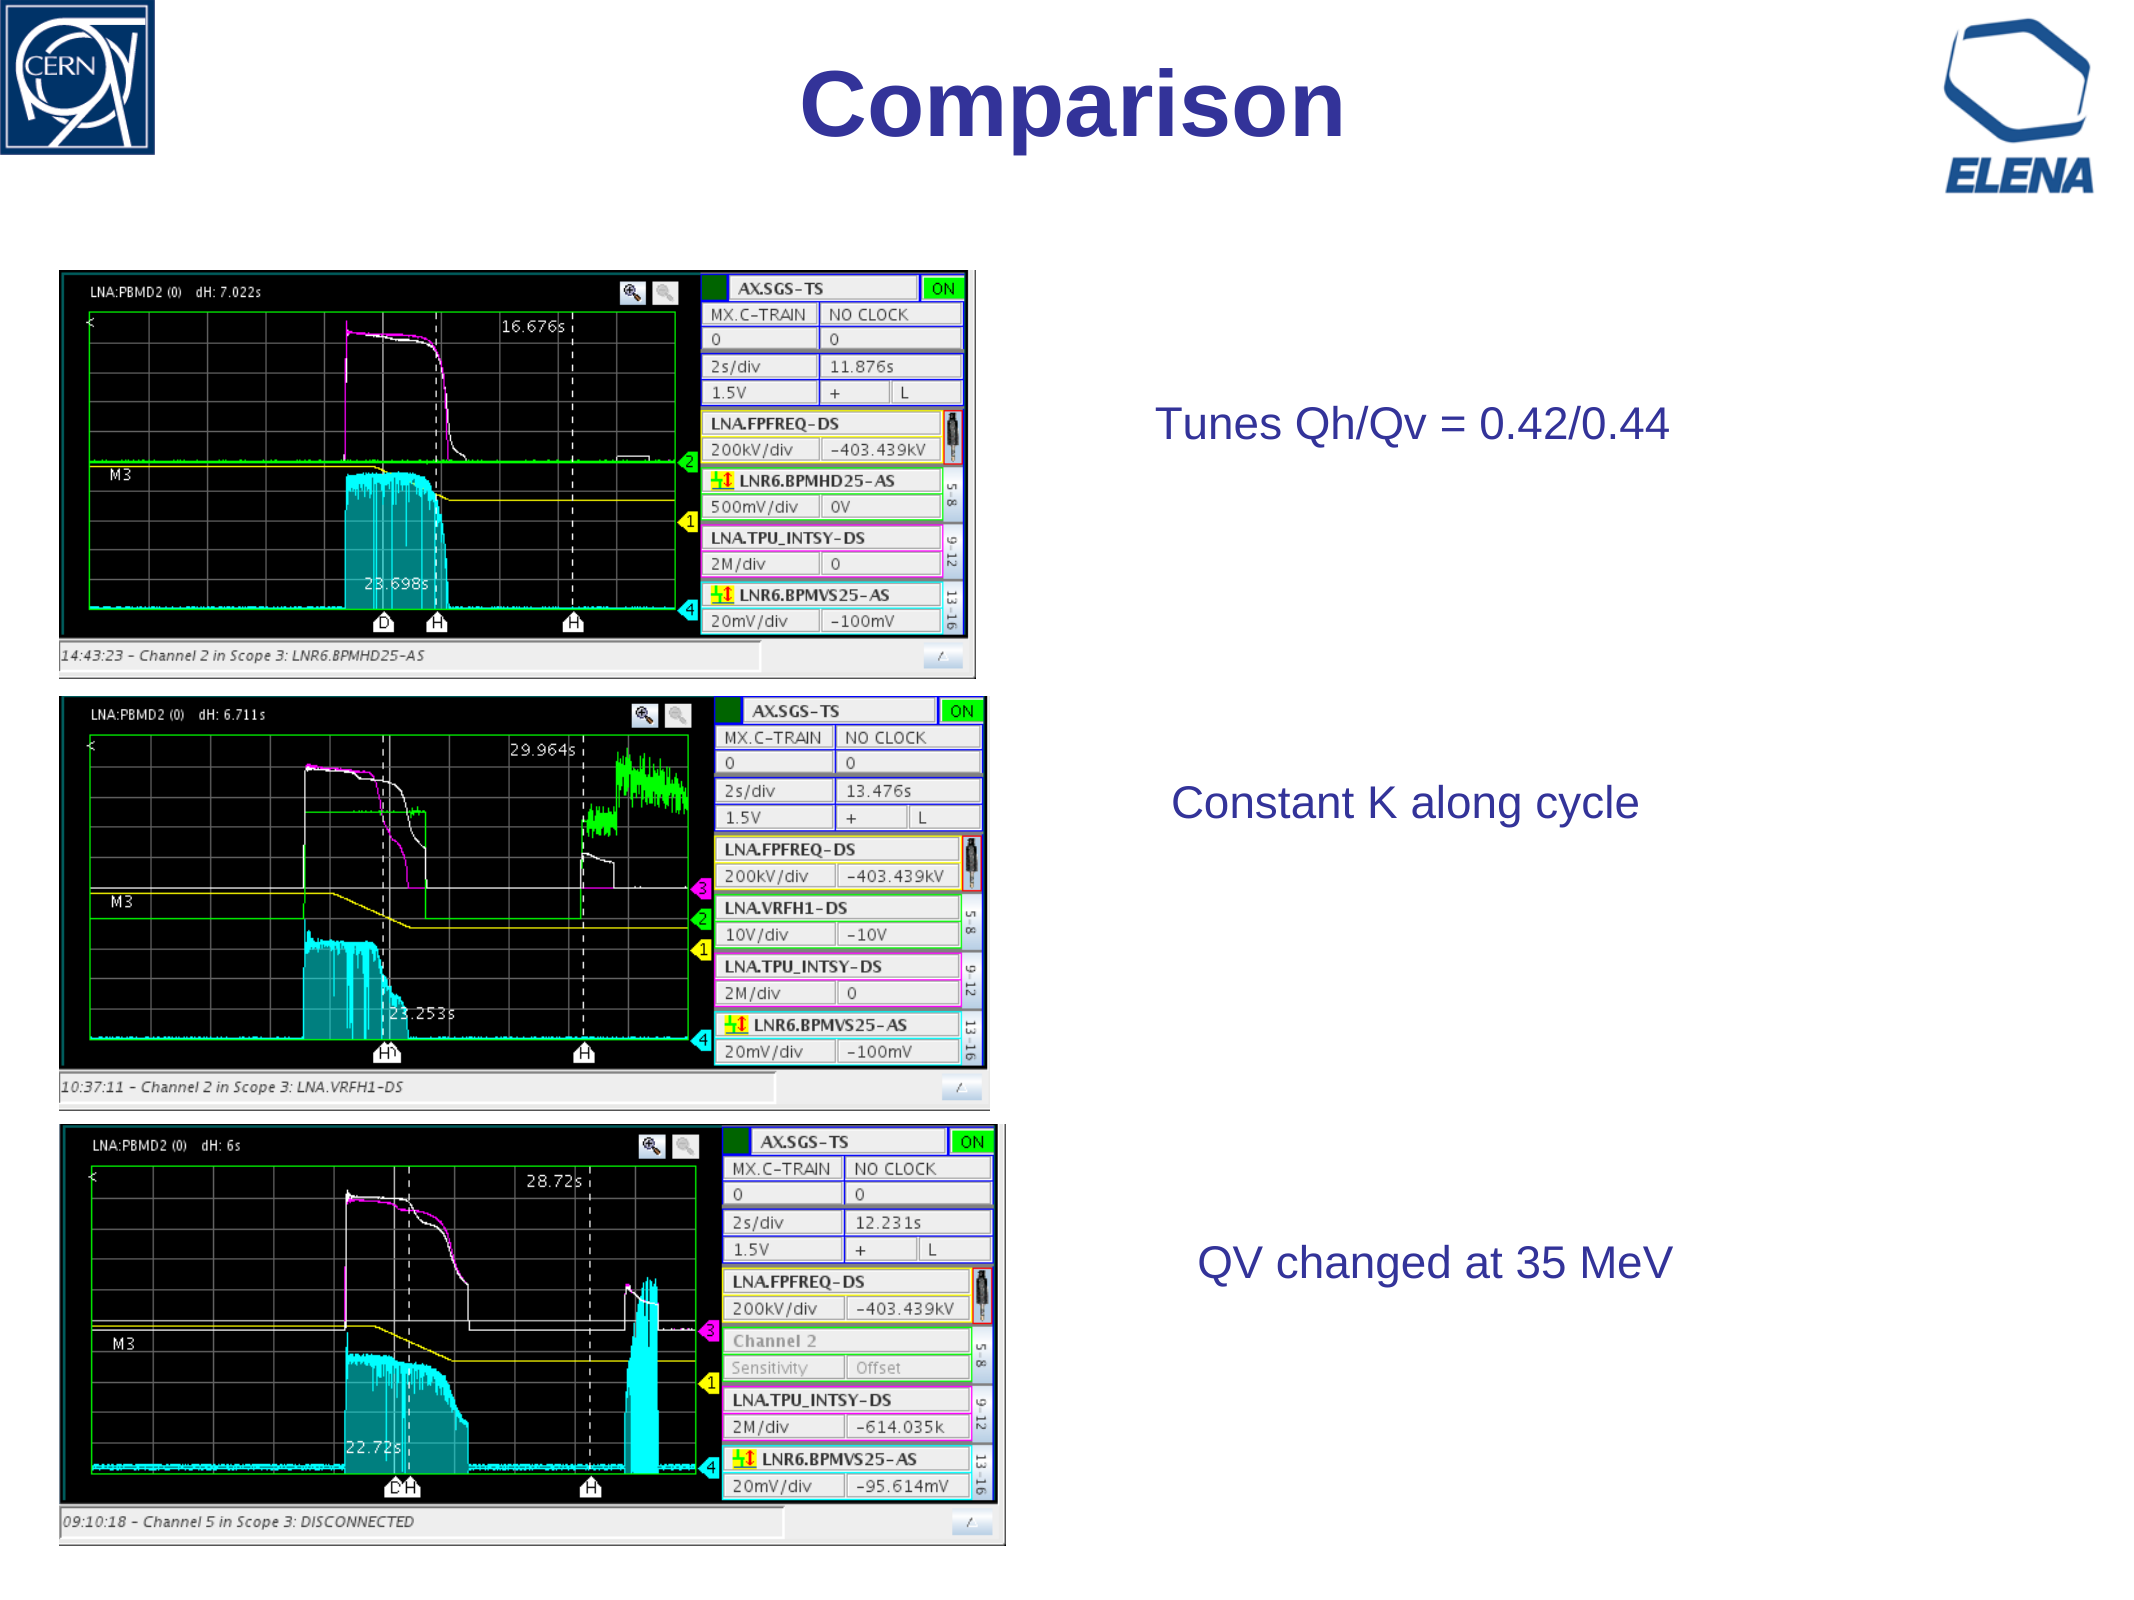

Comparison
Tunes Qh/Qv = 0.42/0.44
Constant K along cycle
QV changed at 35 MeV